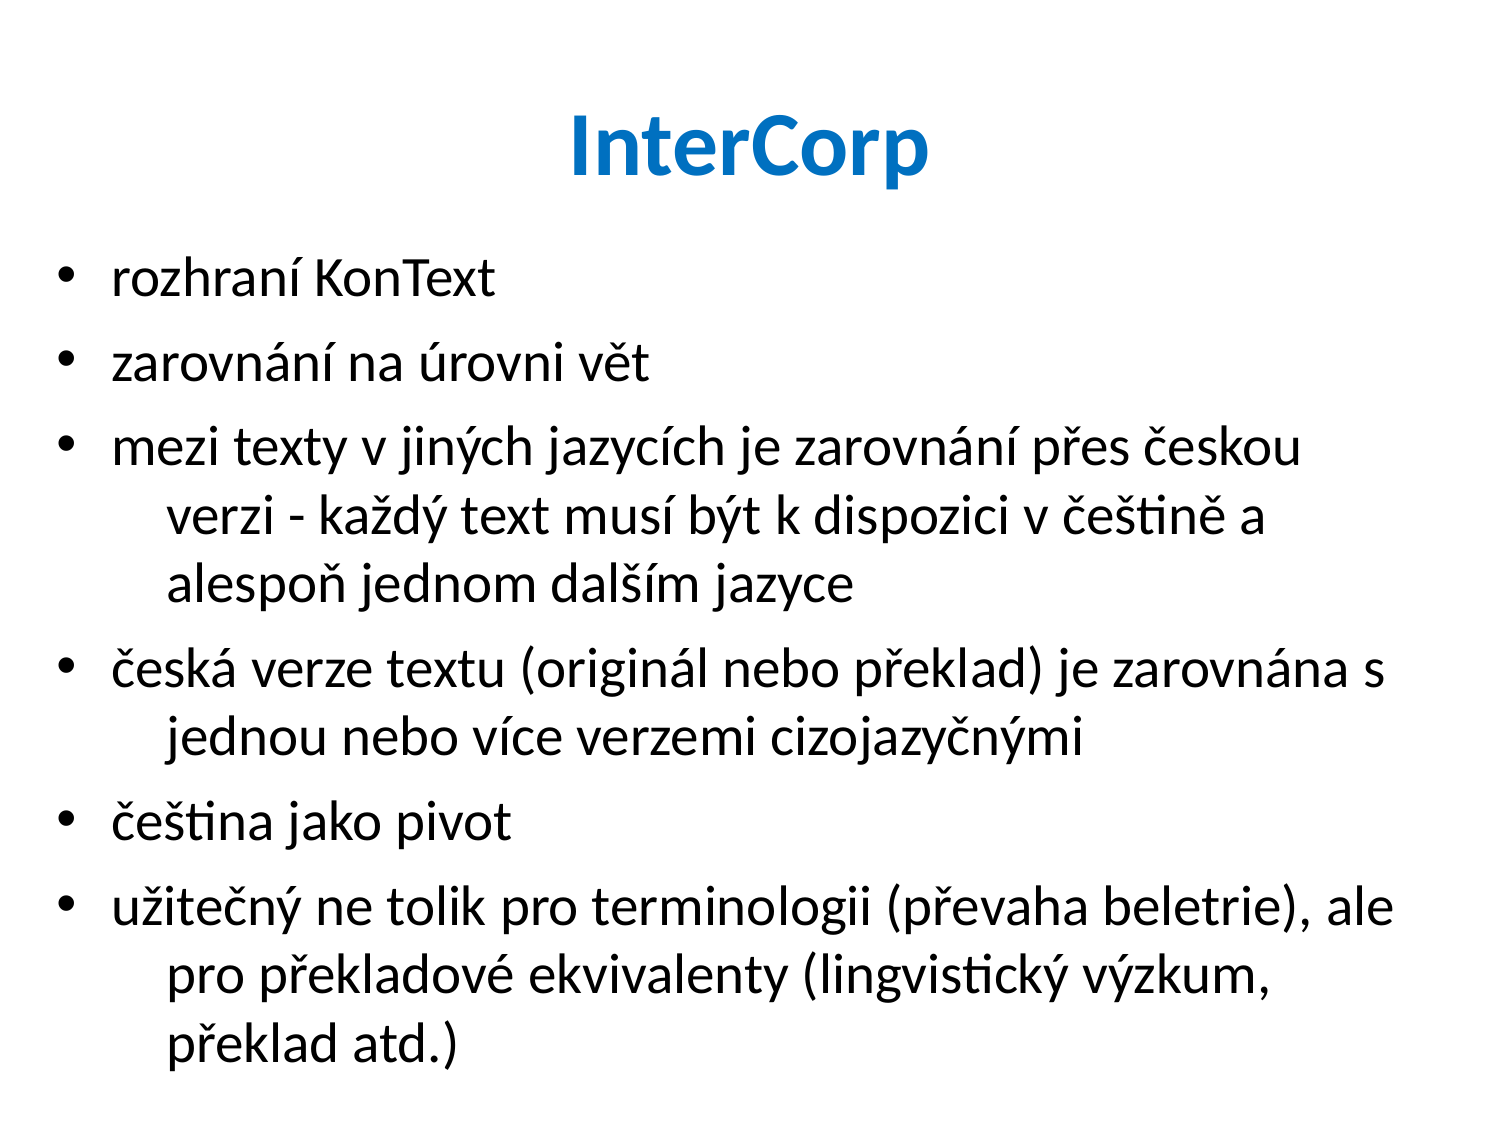

# InterCorp
rozhraní KonText
zarovnání na úrovni vět
mezi texty v jiných jazycích je zarovnání přes českou verzi - každý text musí být k dispozici v češtině a alespoň jednom dalším jazyce
česká verze textu (originál nebo překlad) je zarovnána s jednou nebo více verzemi cizojazyčnými
čeština jako pivot
užitečný ne tolik pro terminologii (převaha beletrie), ale pro překladové ekvivalenty (lingvistický výzkum, překlad atd.)